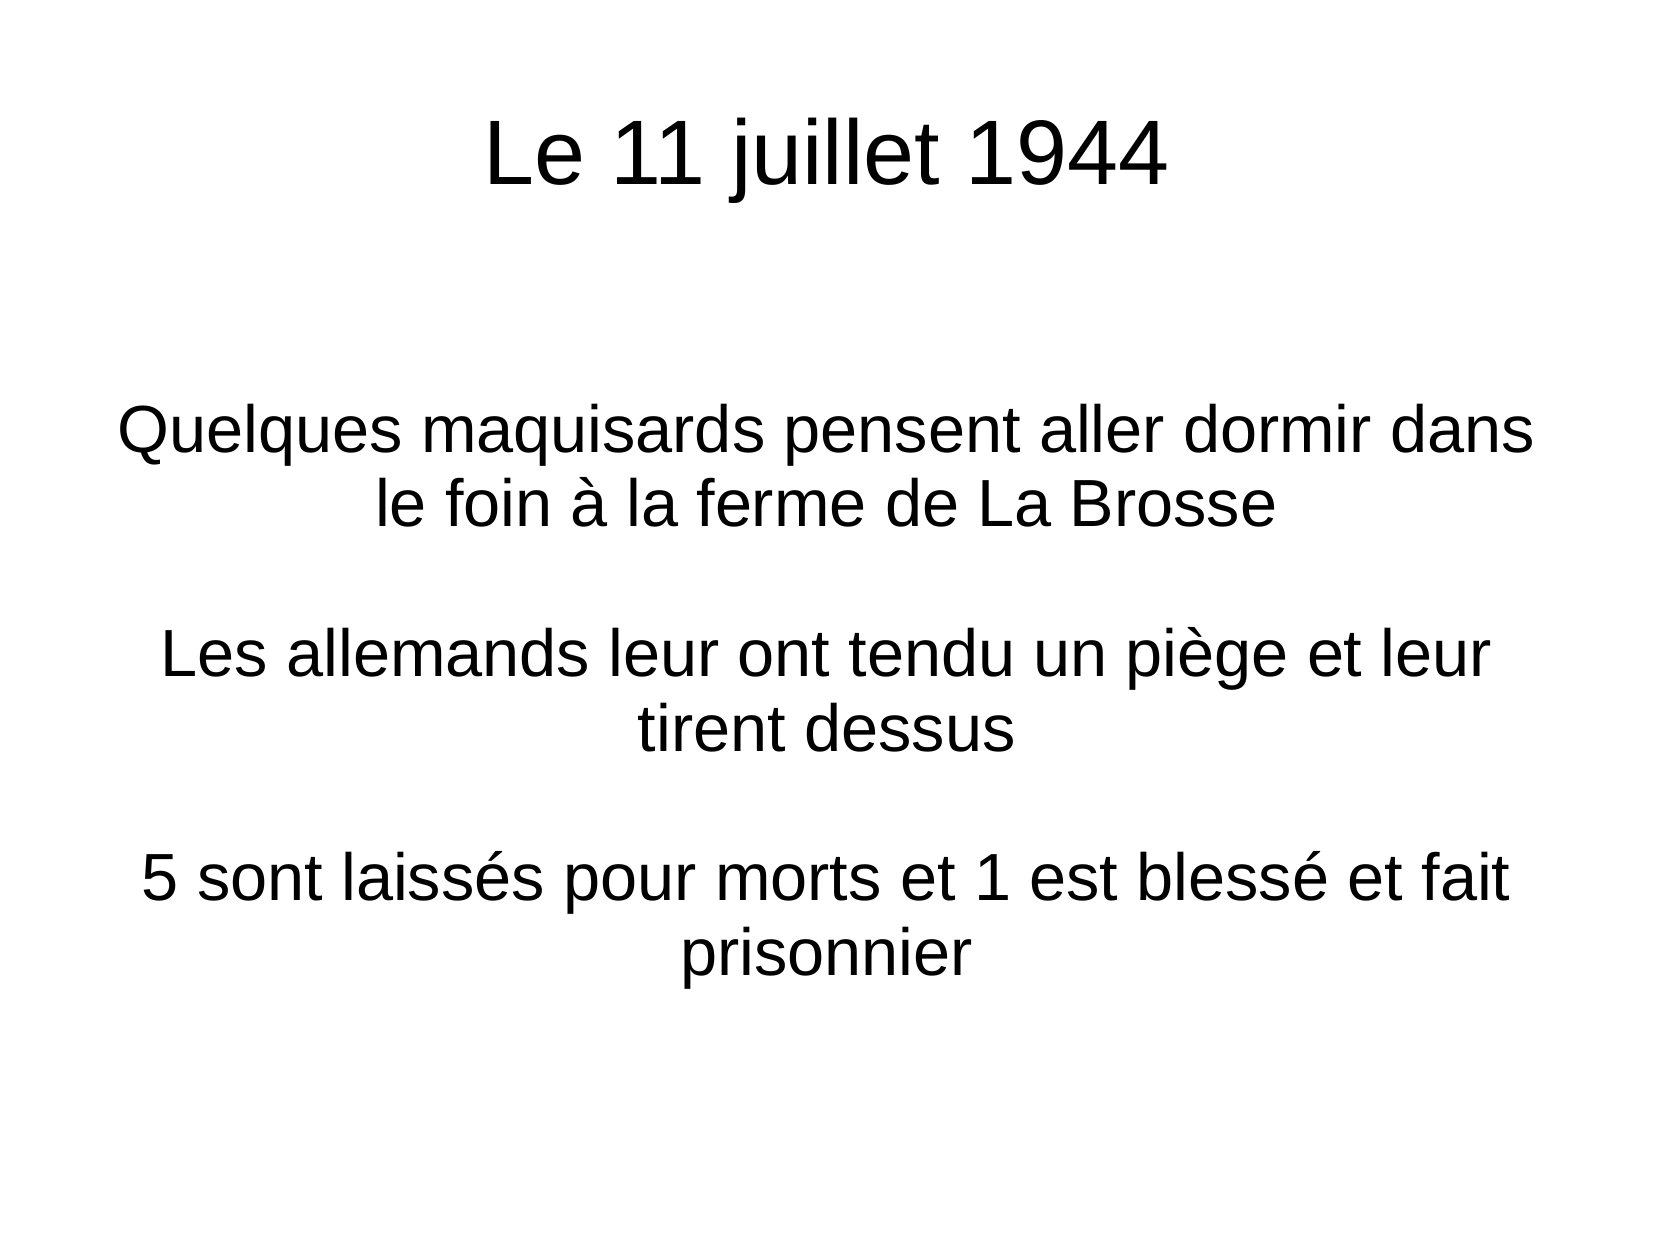

# Le 11 juillet 1944
Quelques maquisards pensent aller dormir dans le foin à la ferme de La Brosse
Les allemands leur ont tendu un piège et leur tirent dessus
5 sont laissés pour morts et 1 est blessé et fait prisonnier